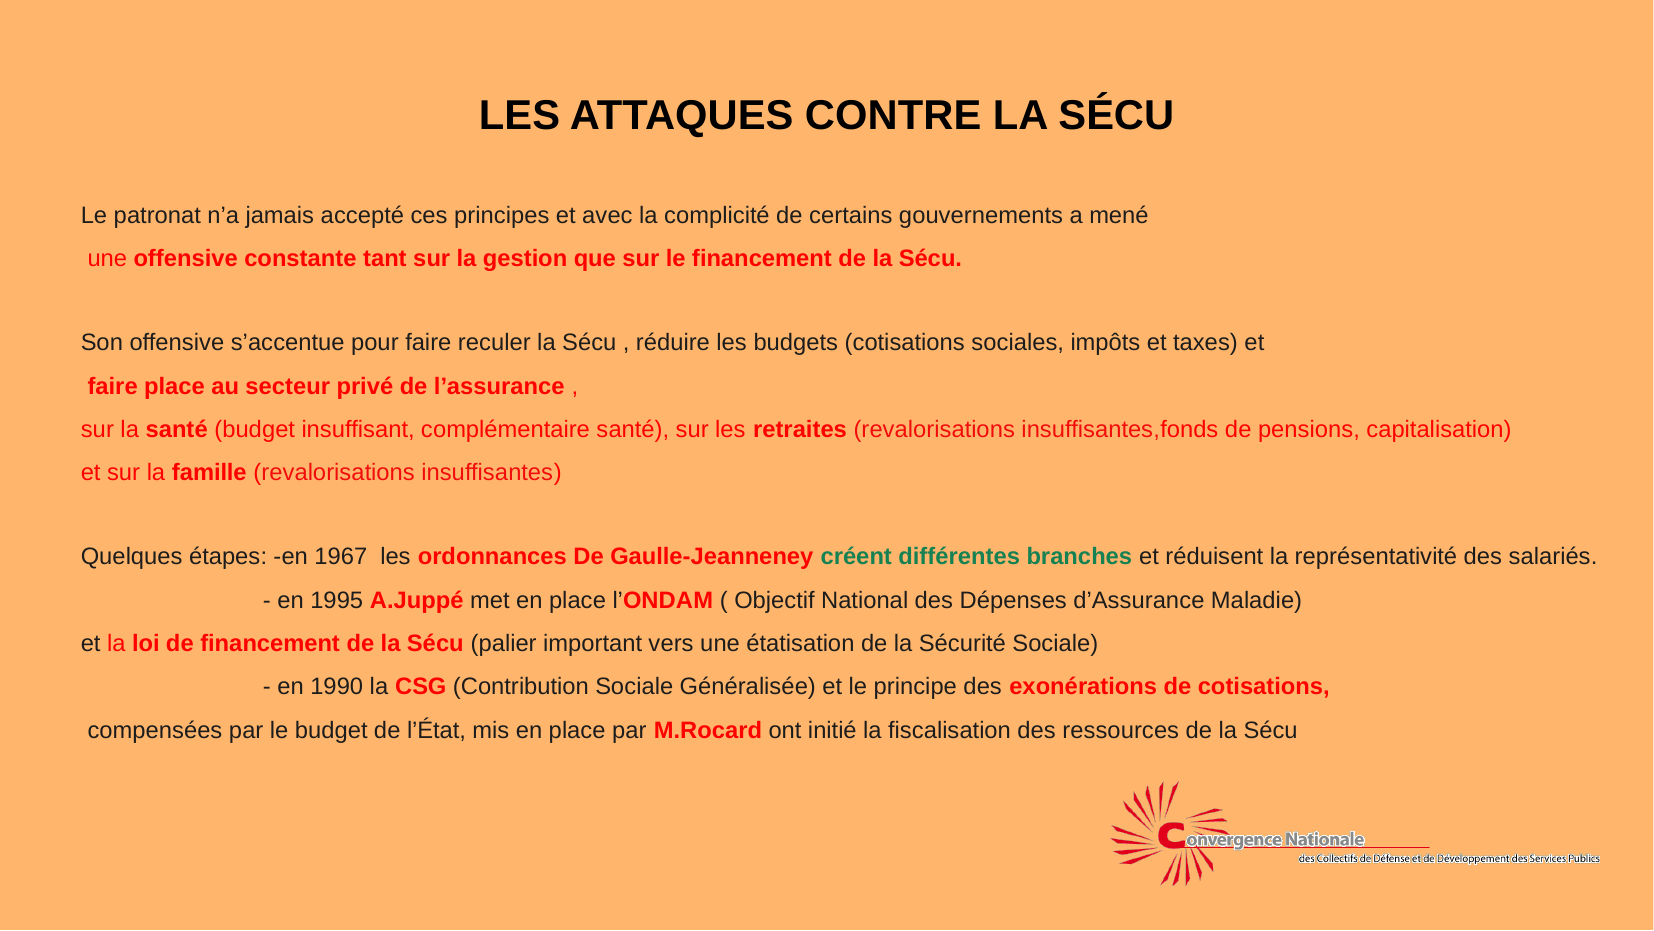

# LES ATTAQUES CONTRE LA SÉCU
Le patronat n’a jamais accepté ces principes et avec la complicité de certains gouvernements a mené
 une offensive constante tant sur la gestion que sur le financement de la Sécu.
Son offensive s’accentue pour faire reculer la Sécu , réduire les budgets (cotisations sociales, impôts et taxes) et
 faire place au secteur privé de l’assurance ,
sur la santé (budget insuffisant, complémentaire santé), sur les retraites (revalorisations insuffisantes,fonds de pensions, capitalisation)
et sur la famille (revalorisations insuffisantes)
Quelques étapes: -en 1967 les ordonnances De Gaulle-Jeanneney créent différentes branches et réduisent la représentativité des salariés.
 - en 1995 A.Juppé met en place l’ONDAM ( Objectif National des Dépenses d’Assurance Maladie)
et la loi de financement de la Sécu (palier important vers une étatisation de la Sécurité Sociale)
 - en 1990 la CSG (Contribution Sociale Généralisée) et le principe des exonérations de cotisations,
 compensées par le budget de l’État, mis en place par M.Rocard ont initié la fiscalisation des ressources de la Sécu